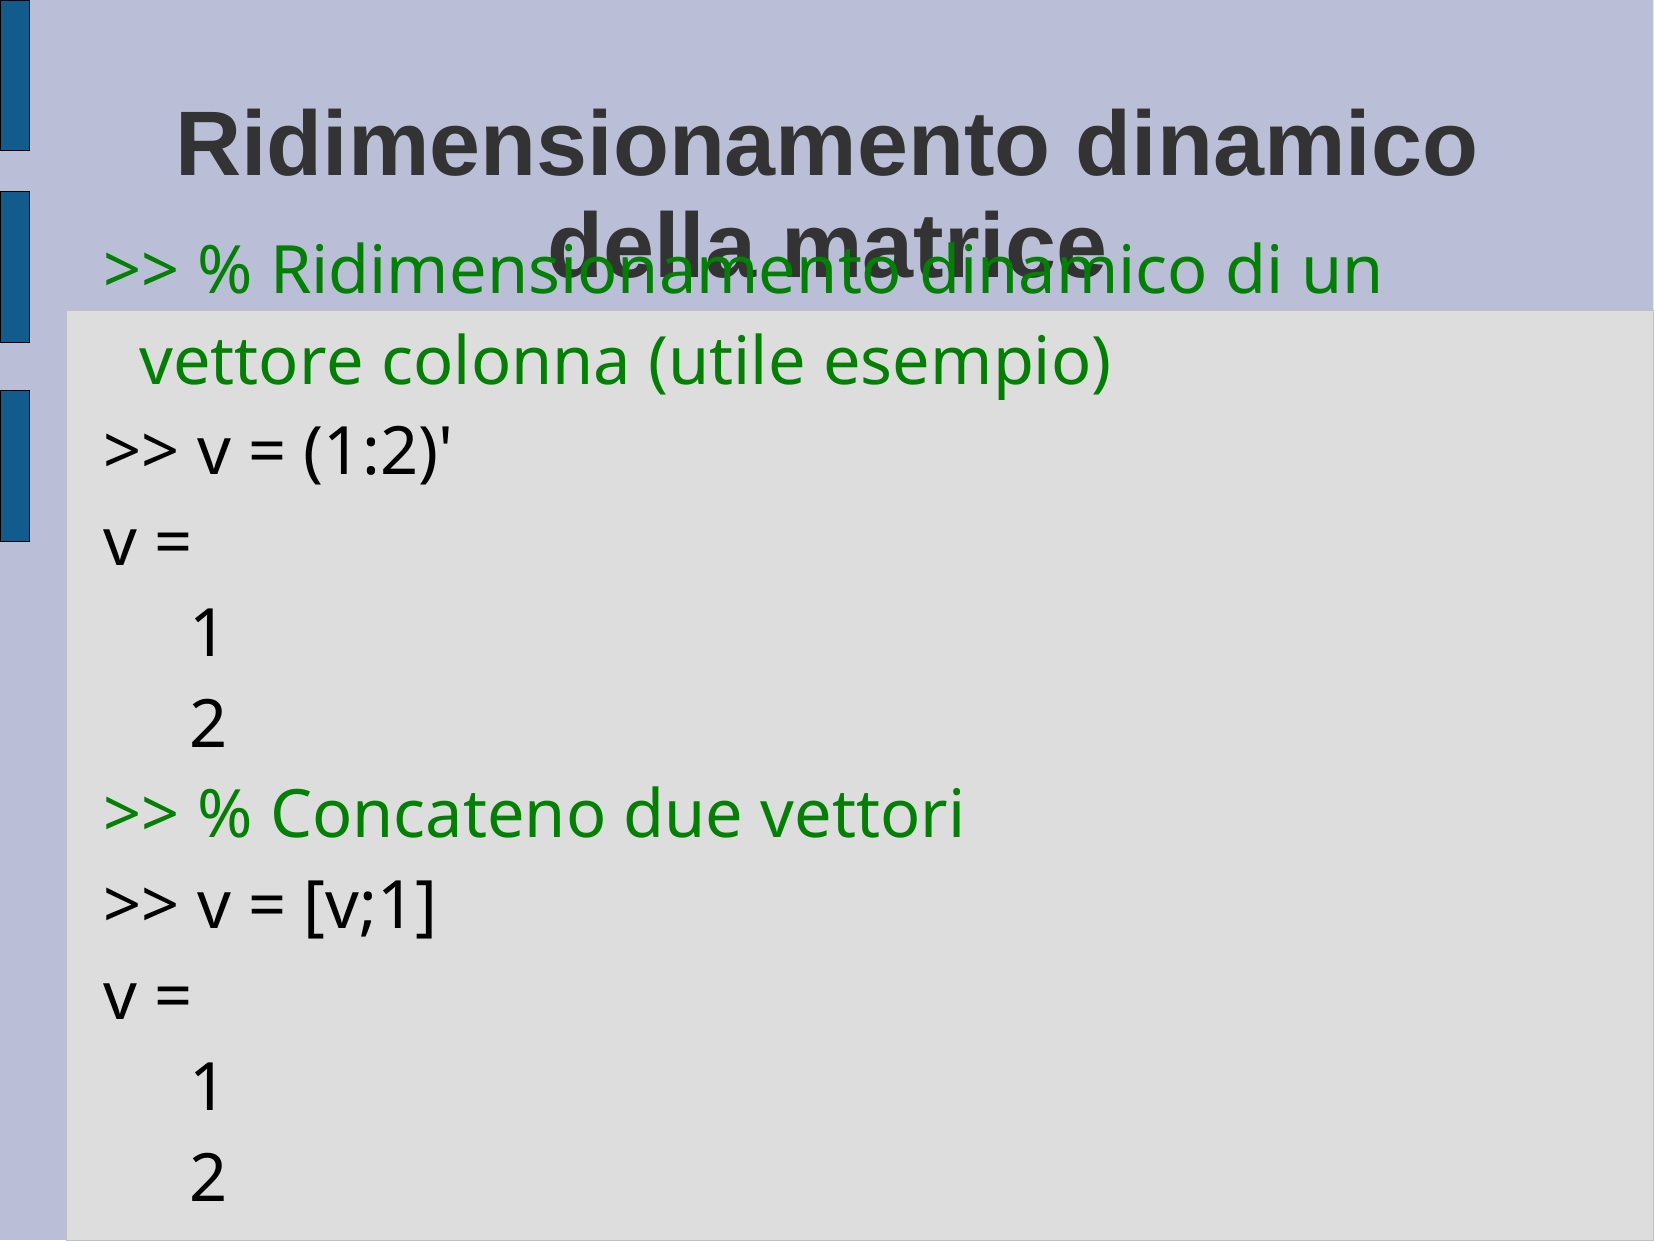

# Ridimensionamento dinamico della matrice
>> % Ridimensionamento dinamico di un vettore colonna (utile esempio)
>> v = (1:2)'
v =
 1
 2
>> % Concateno due vettori
>> v = [v;1]
v =
 1
 2
 1